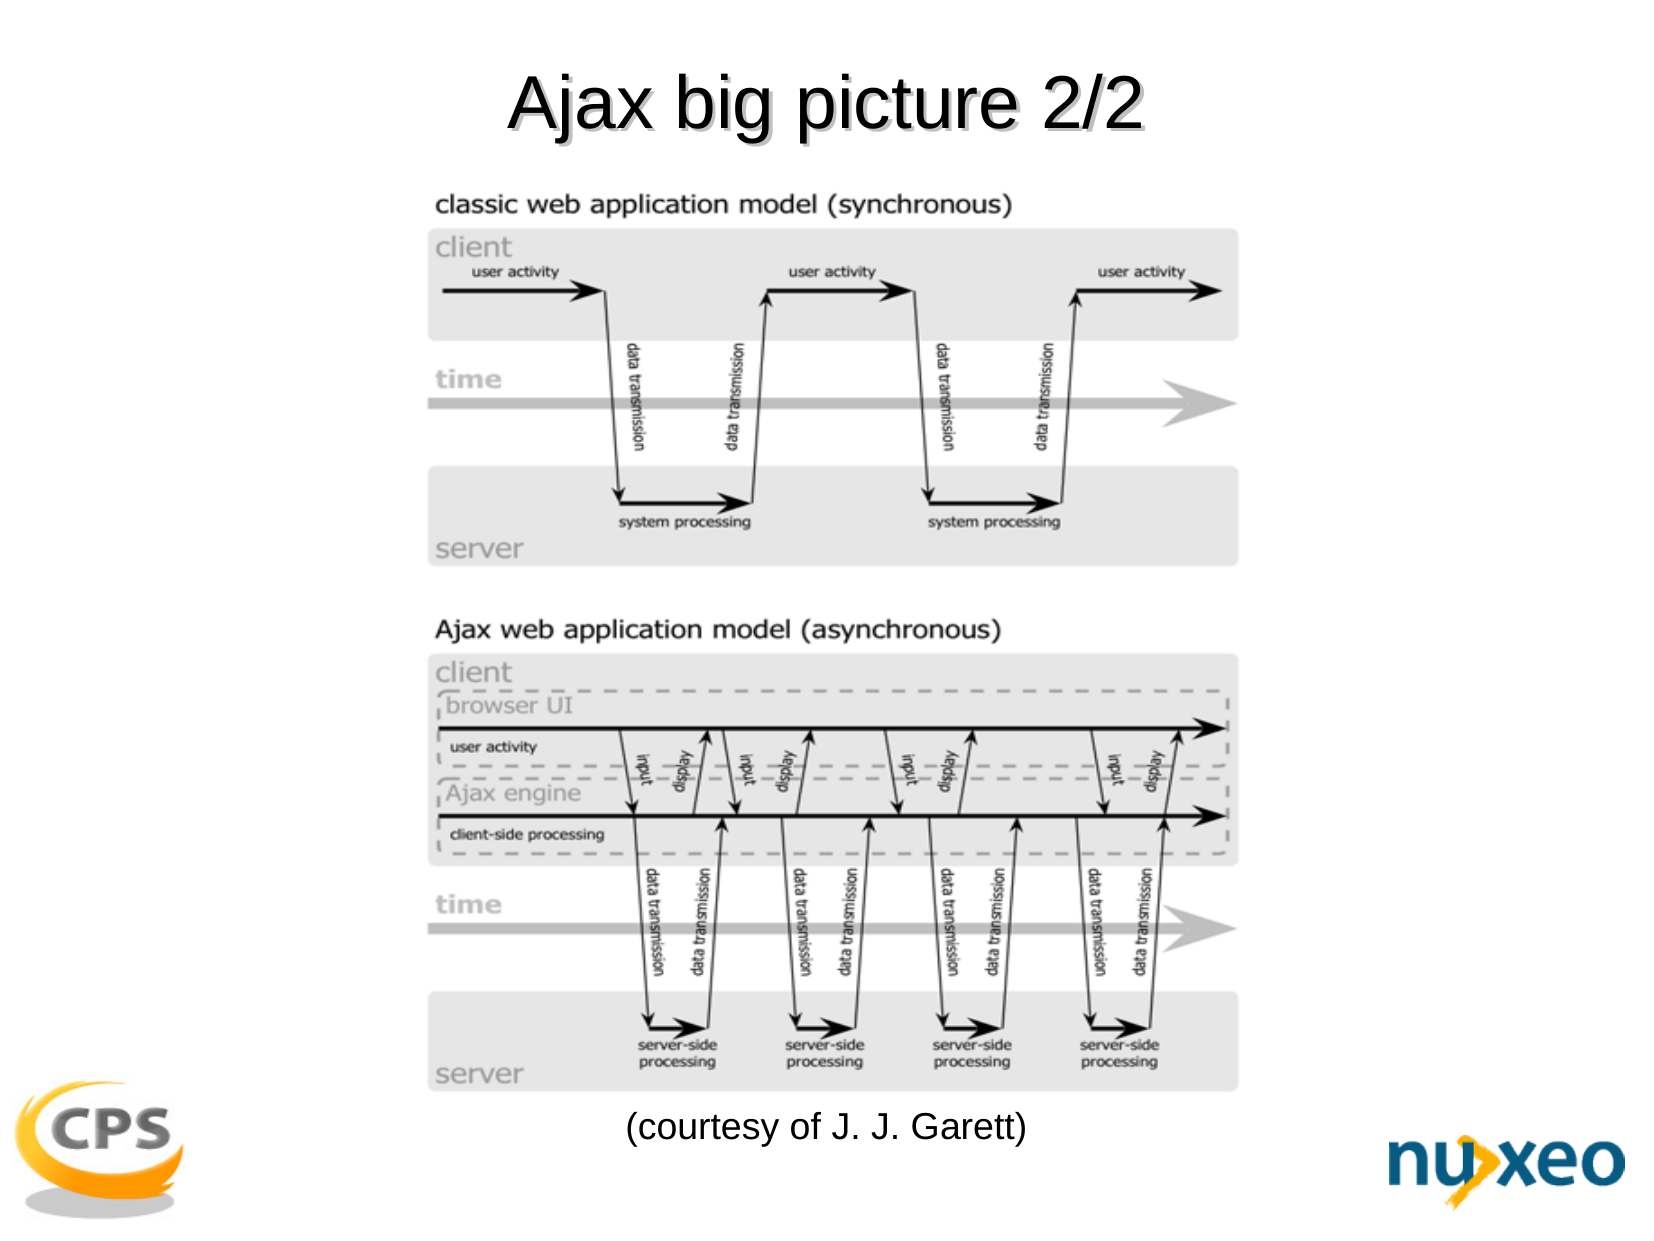

Ajax big picture 2/2
(courtesy of J. J. Garett)